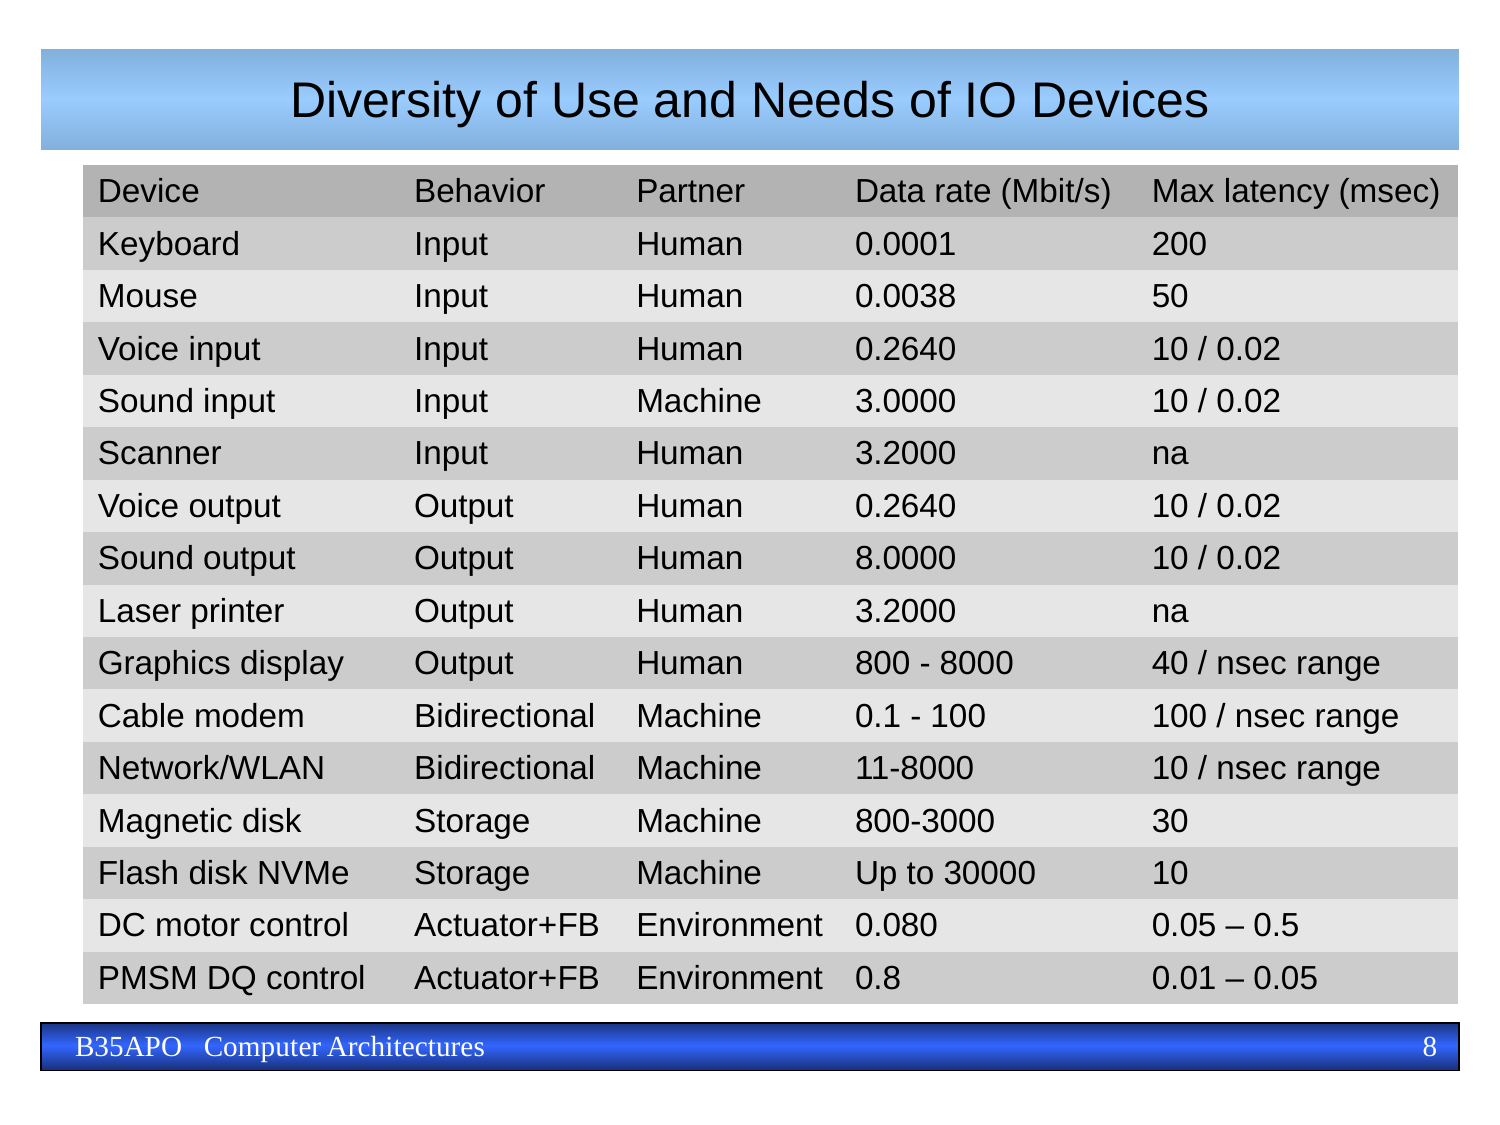

# Diversity of Use and Needs of IO Devices
| Device | Behavior | Partner | Data rate (Mbit/s) | Max latency (msec) |
| --- | --- | --- | --- | --- |
| Keyboard | Input | Human | 0.0001 | 200 |
| Mouse | Input | Human | 0.0038 | 50 |
| Voice input | Input | Human | 0.2640 | 10 / 0.02 |
| Sound input | Input | Machine | 3.0000 | 10 / 0.02 |
| Scanner | Input | Human | 3.2000 | na |
| Voice output | Output | Human | 0.2640 | 10 / 0.02 |
| Sound output | Output | Human | 8.0000 | 10 / 0.02 |
| Laser printer | Output | Human | 3.2000 | na |
| Graphics display | Output | Human | 800 - 8000 | 40 / nsec range |
| Cable modem | Bidirectional | Machine | 0.1 - 100 | 100 / nsec range |
| Network/WLAN | Bidirectional | Machine | 11-8000 | 10 / nsec range |
| Magnetic disk | Storage | Machine | 800-3000 | 30 |
| Flash disk NVMe | Storage | Machine | Up to 30000 | 10 |
| DC motor control | Actuator+FB | Environment | 0.080 | 0.05 – 0.5 |
| PMSM DQ control | Actuator+FB | Environment | 0.8 | 0.01 – 0.05 |
B35APO Computer Architectures
8